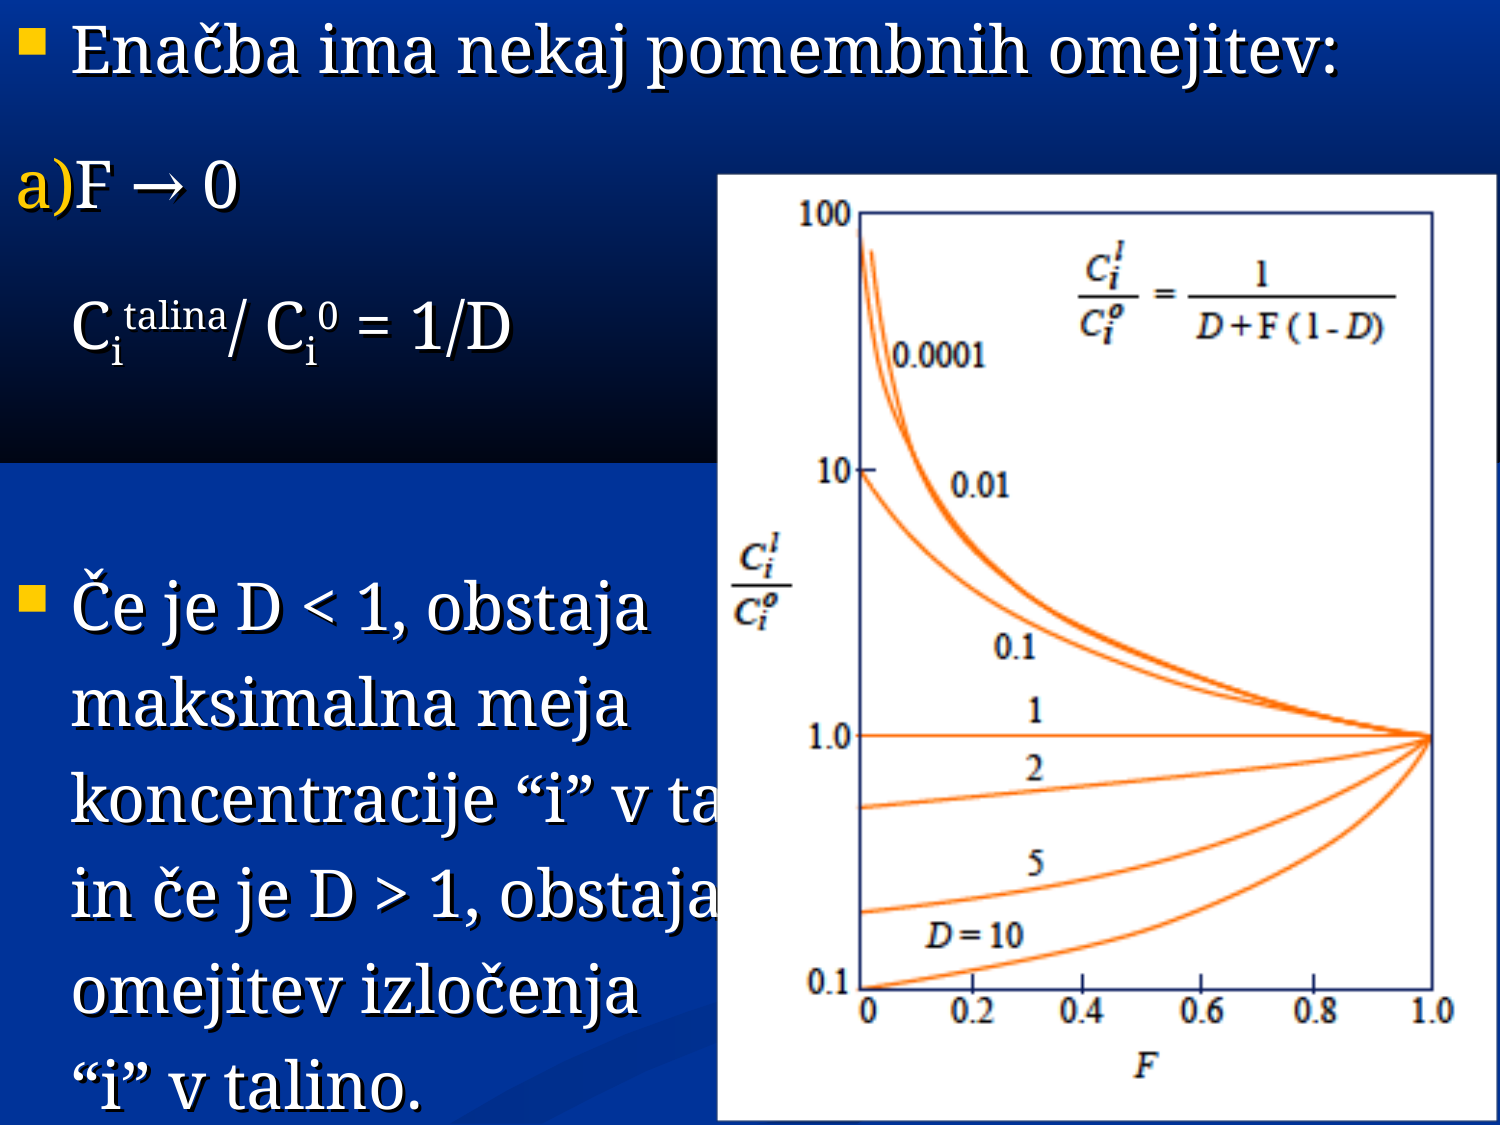

# Enačba ima nekaj pomembnih omejitev:
F → 0
	Citalina/ Ci0 = 1/D
Če je D < 1, obstaja
	maksimalna meja
	koncentracije “i” v talini
	in če je D > 1, obstaja
	omejitev izločenja
	“i” v talino.